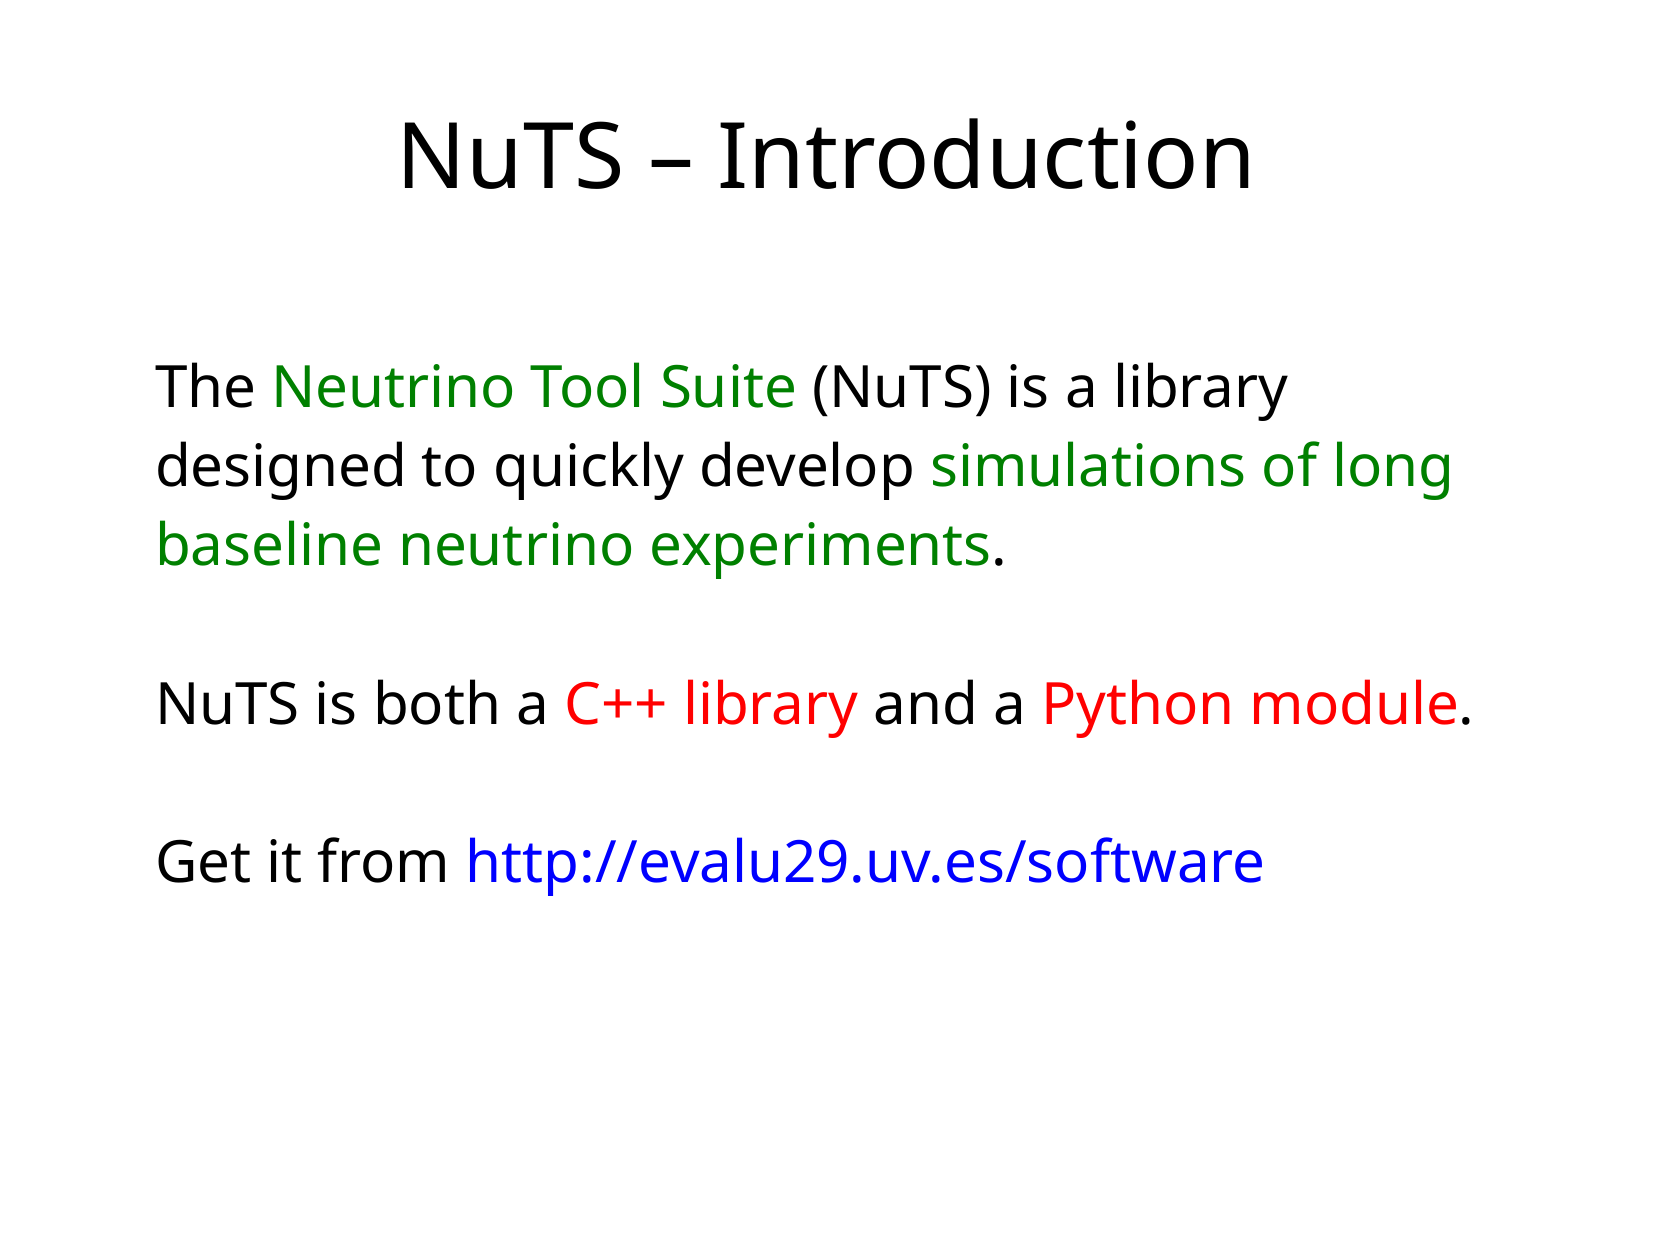

# NuTS – Introduction
The Neutrino Tool Suite (NuTS) is a library designed to quickly develop simulations of long baseline neutrino experiments.
NuTS is both a C++ library and a Python module.
Get it from http://evalu29.uv.es/software